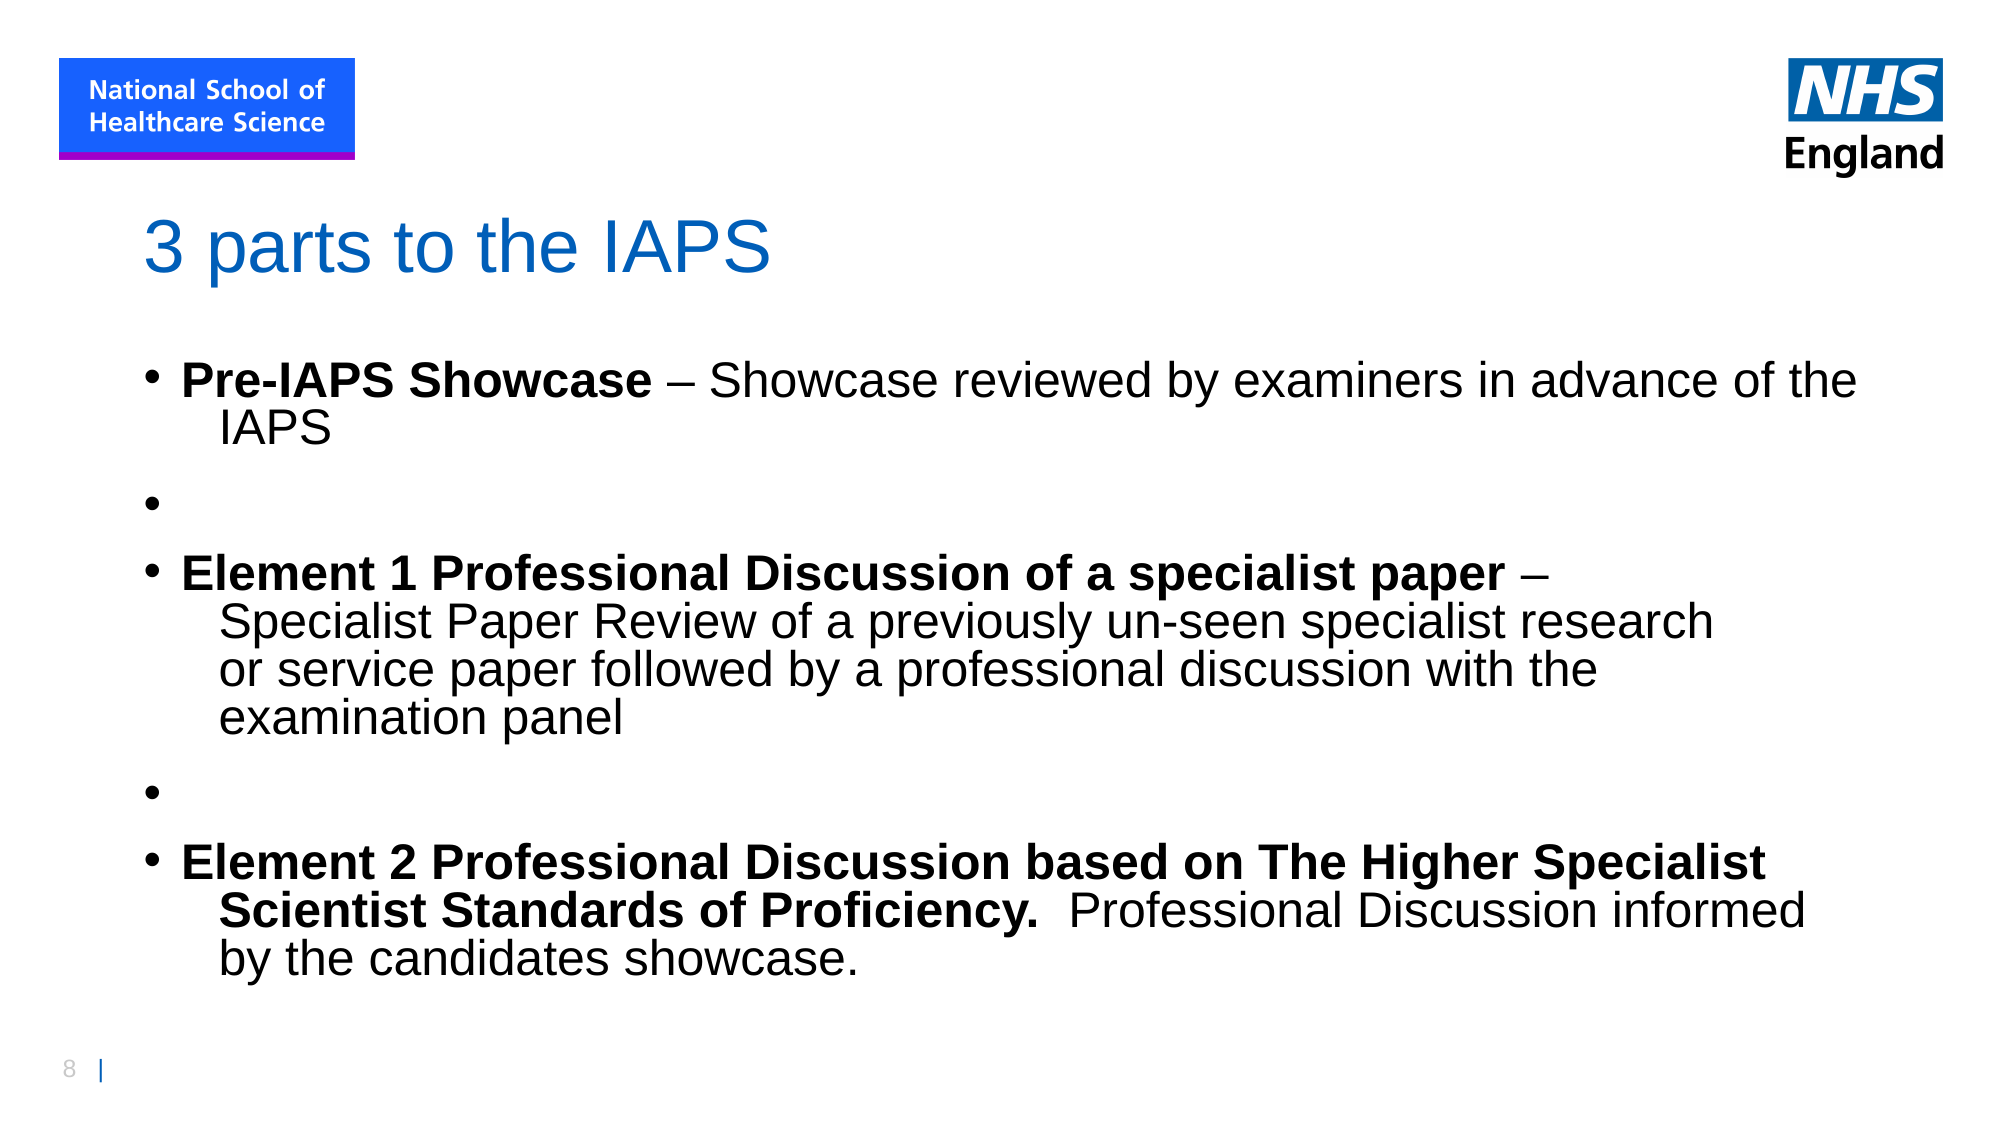

# 3 parts to the IAPS
Pre-IAPS Showcase – Showcase reviewed by examiners in advance of the IAPS
Element 1 Professional Discussion of a specialist paper – Specialist Paper Review of a previously un-seen specialist research or service paper followed by a professional discussion with the examination panel
Element 2 Professional Discussion based on The Higher Specialist Scientist Standards of Proficiency. Professional Discussion informed by the candidates showcase.